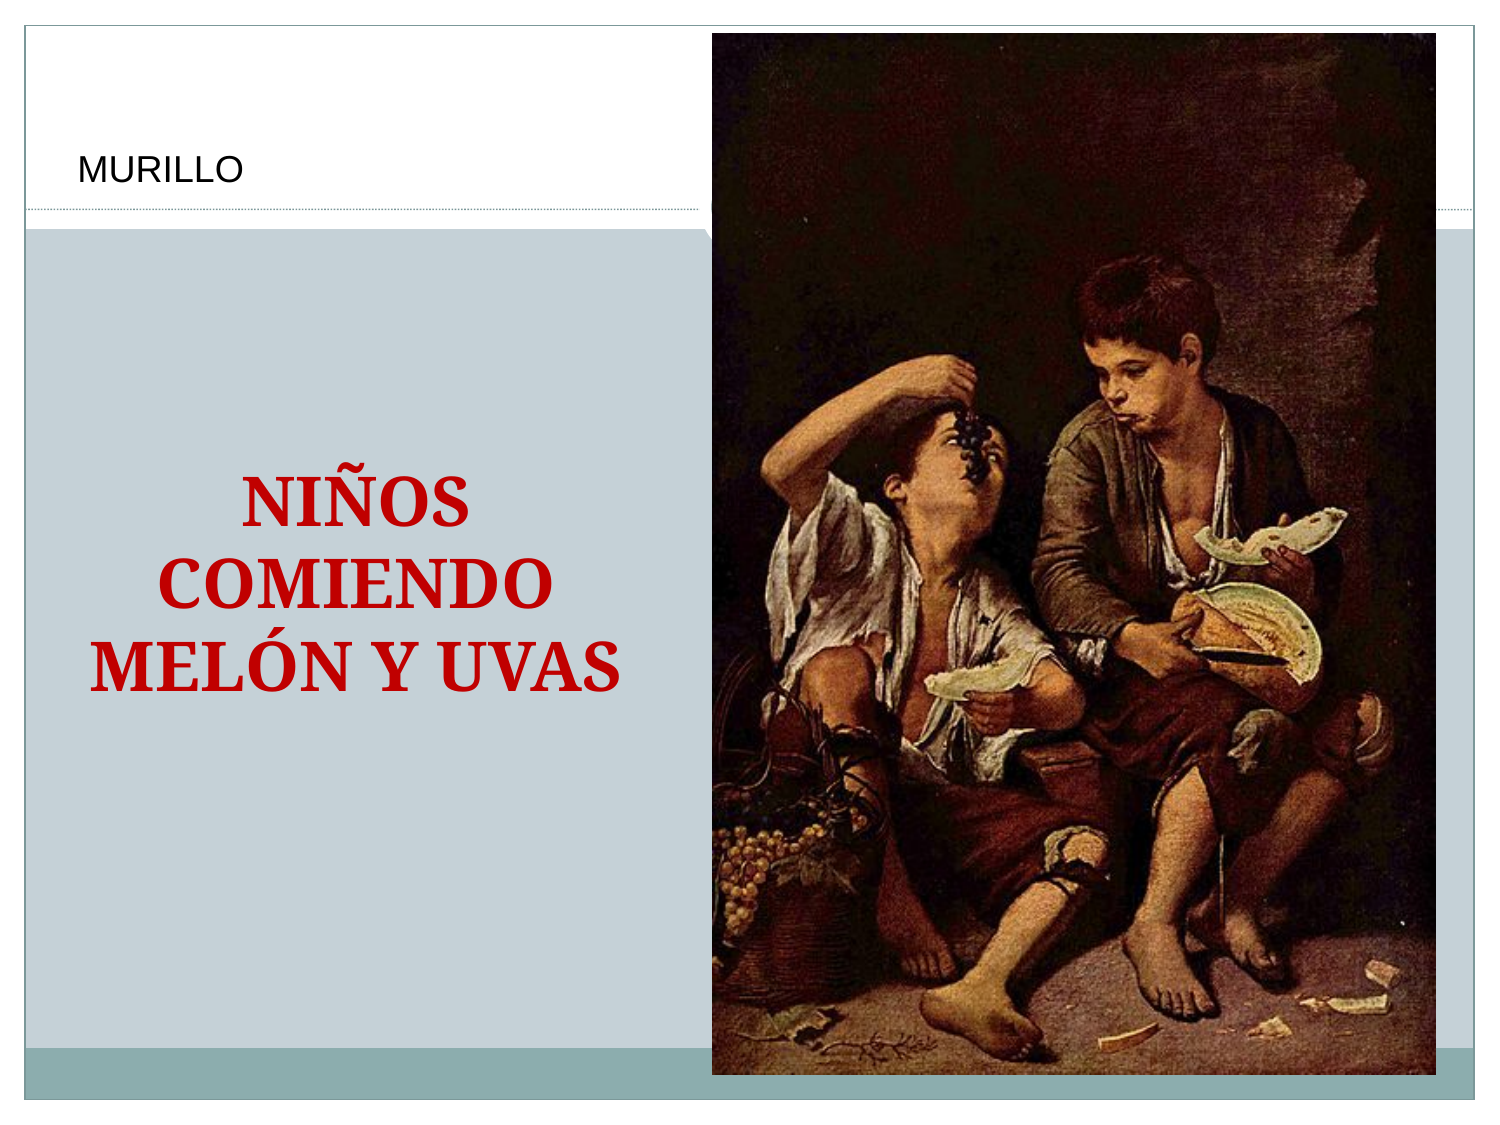

MURILLO
# NIÑOS COMIENDO MELÓN Y UVAS